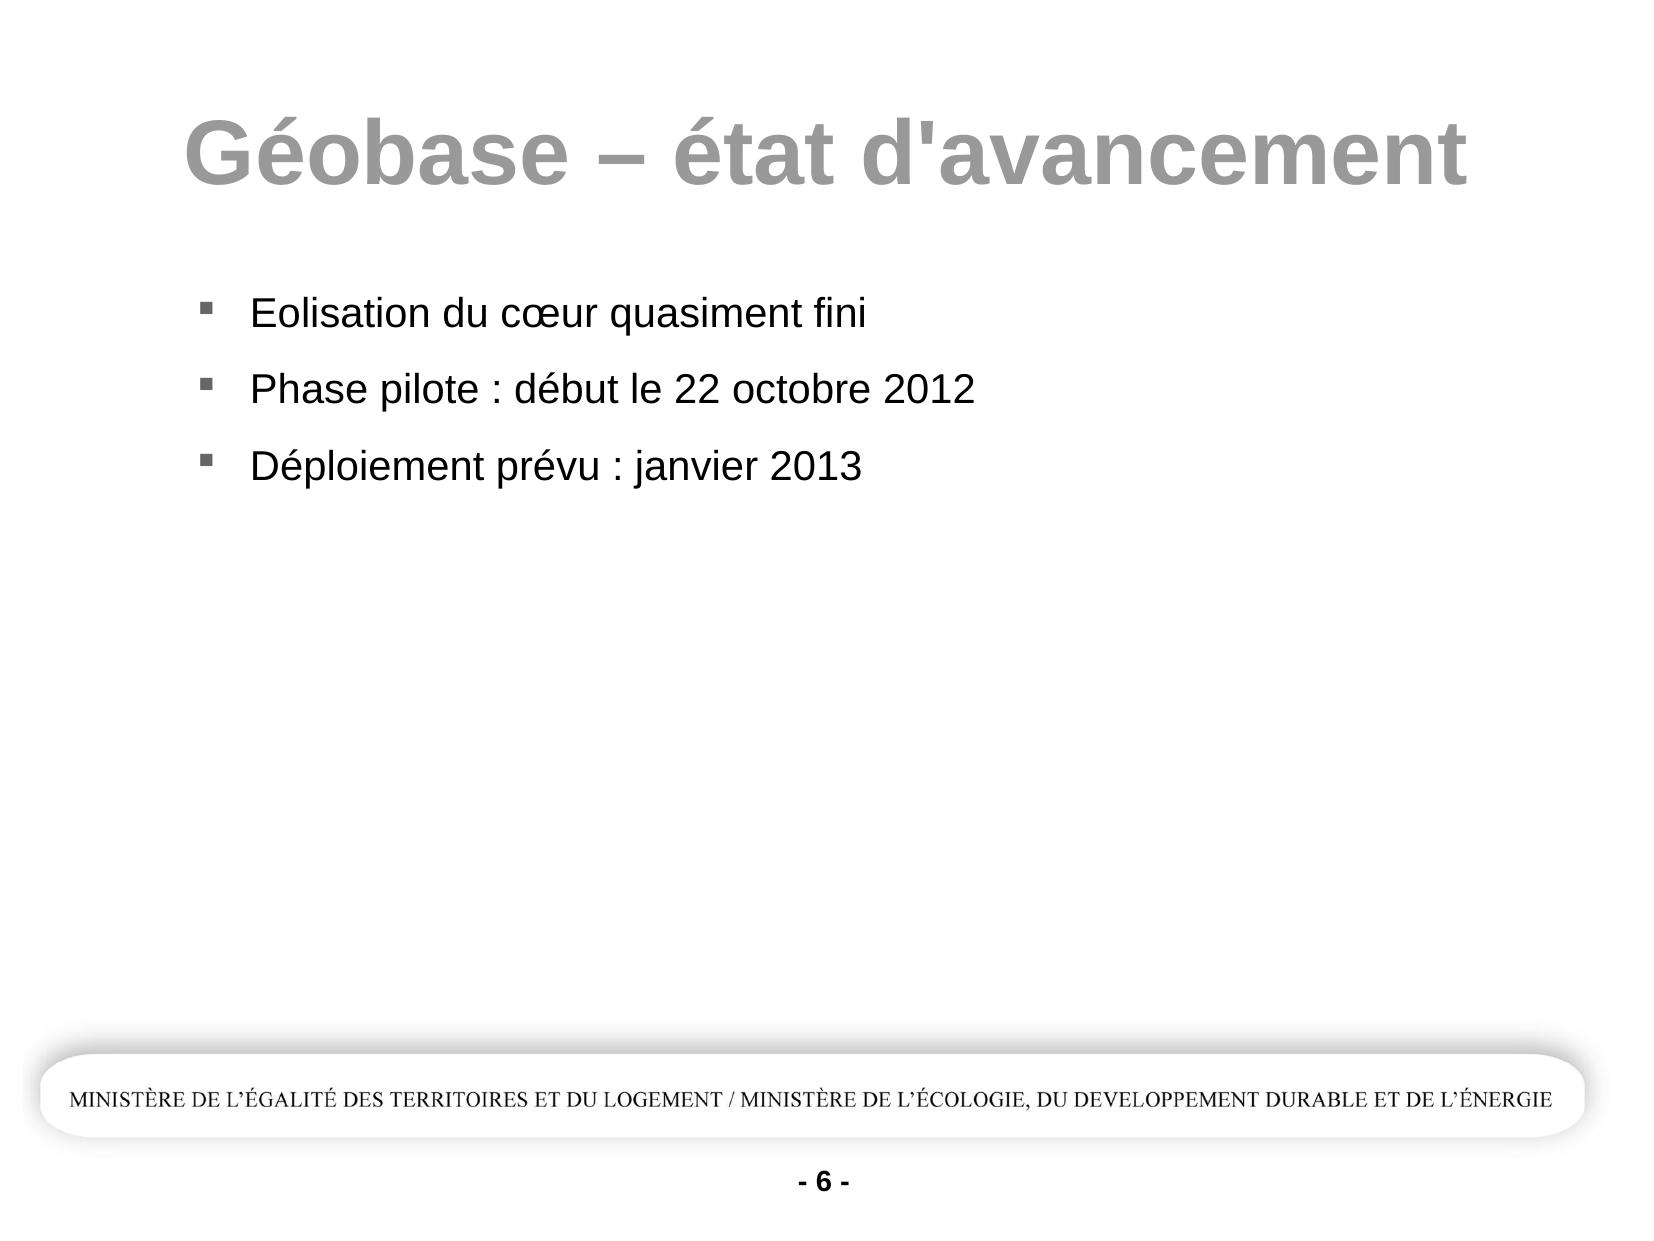

# Géobase – état d'avancement
Eolisation du cœur quasiment fini
Phase pilote : début le 22 octobre 2012
Déploiement prévu : janvier 2013